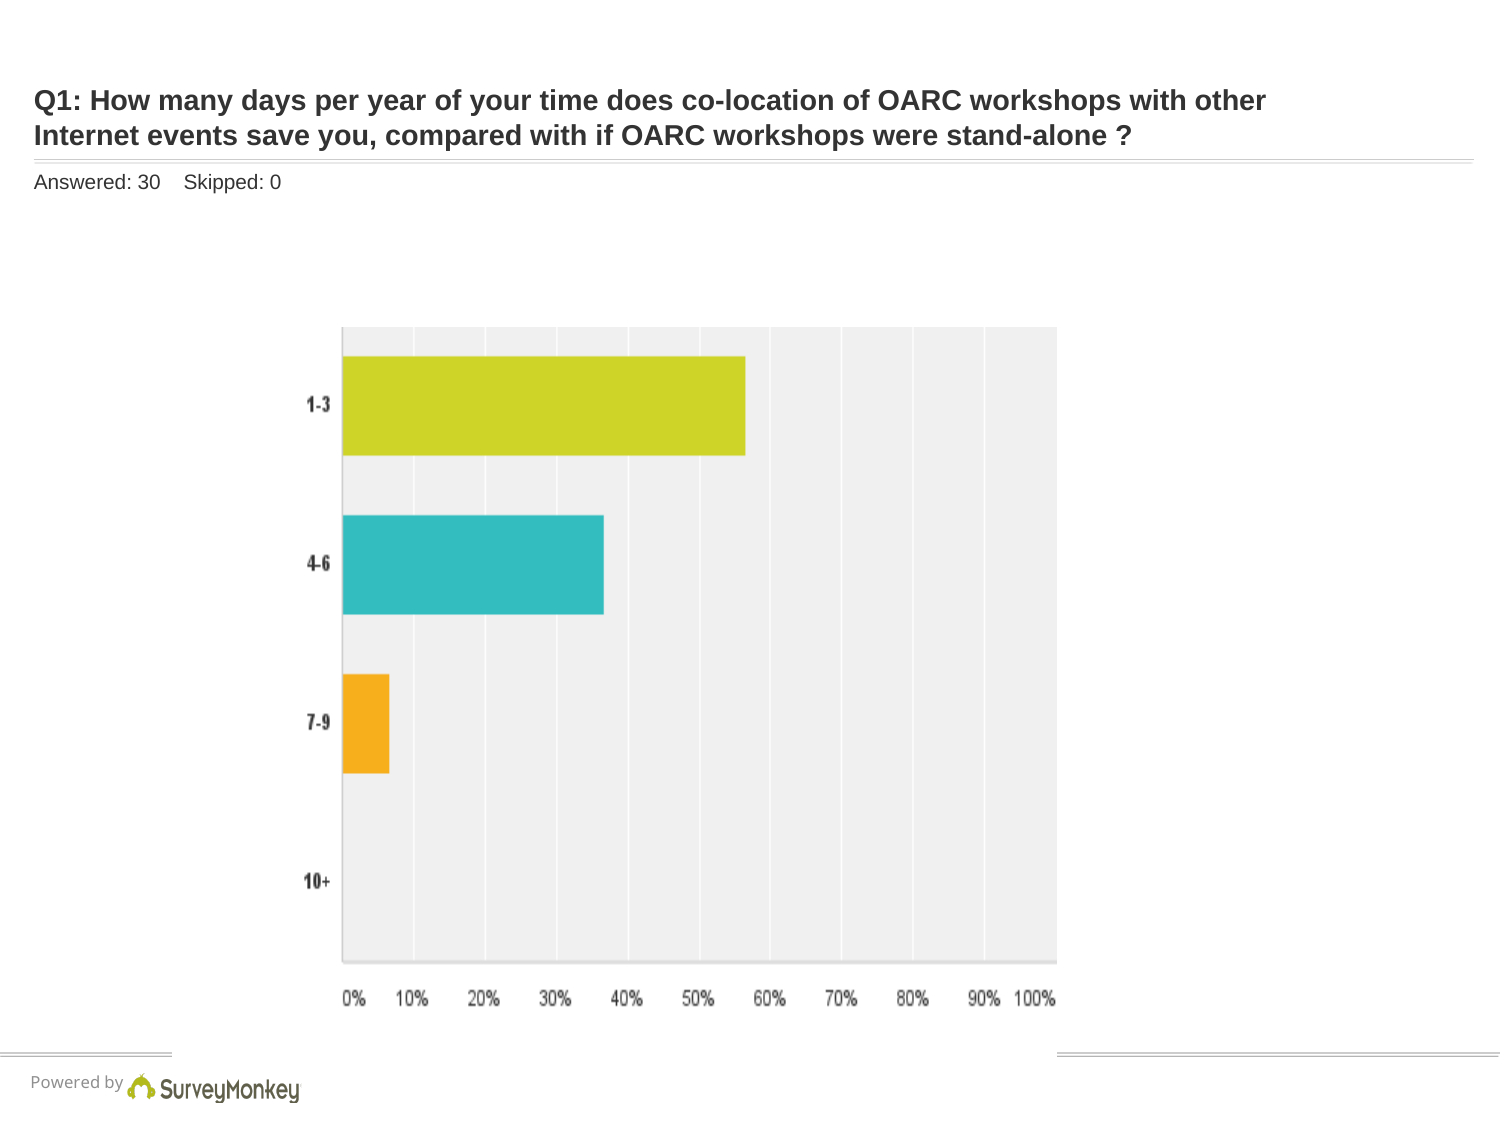

# Q1: How many days per year of your time does co-location of OARC workshops with other Internet events save you, compared with if OARC workshops were stand-alone ?
Answered: 30 Skipped: 0